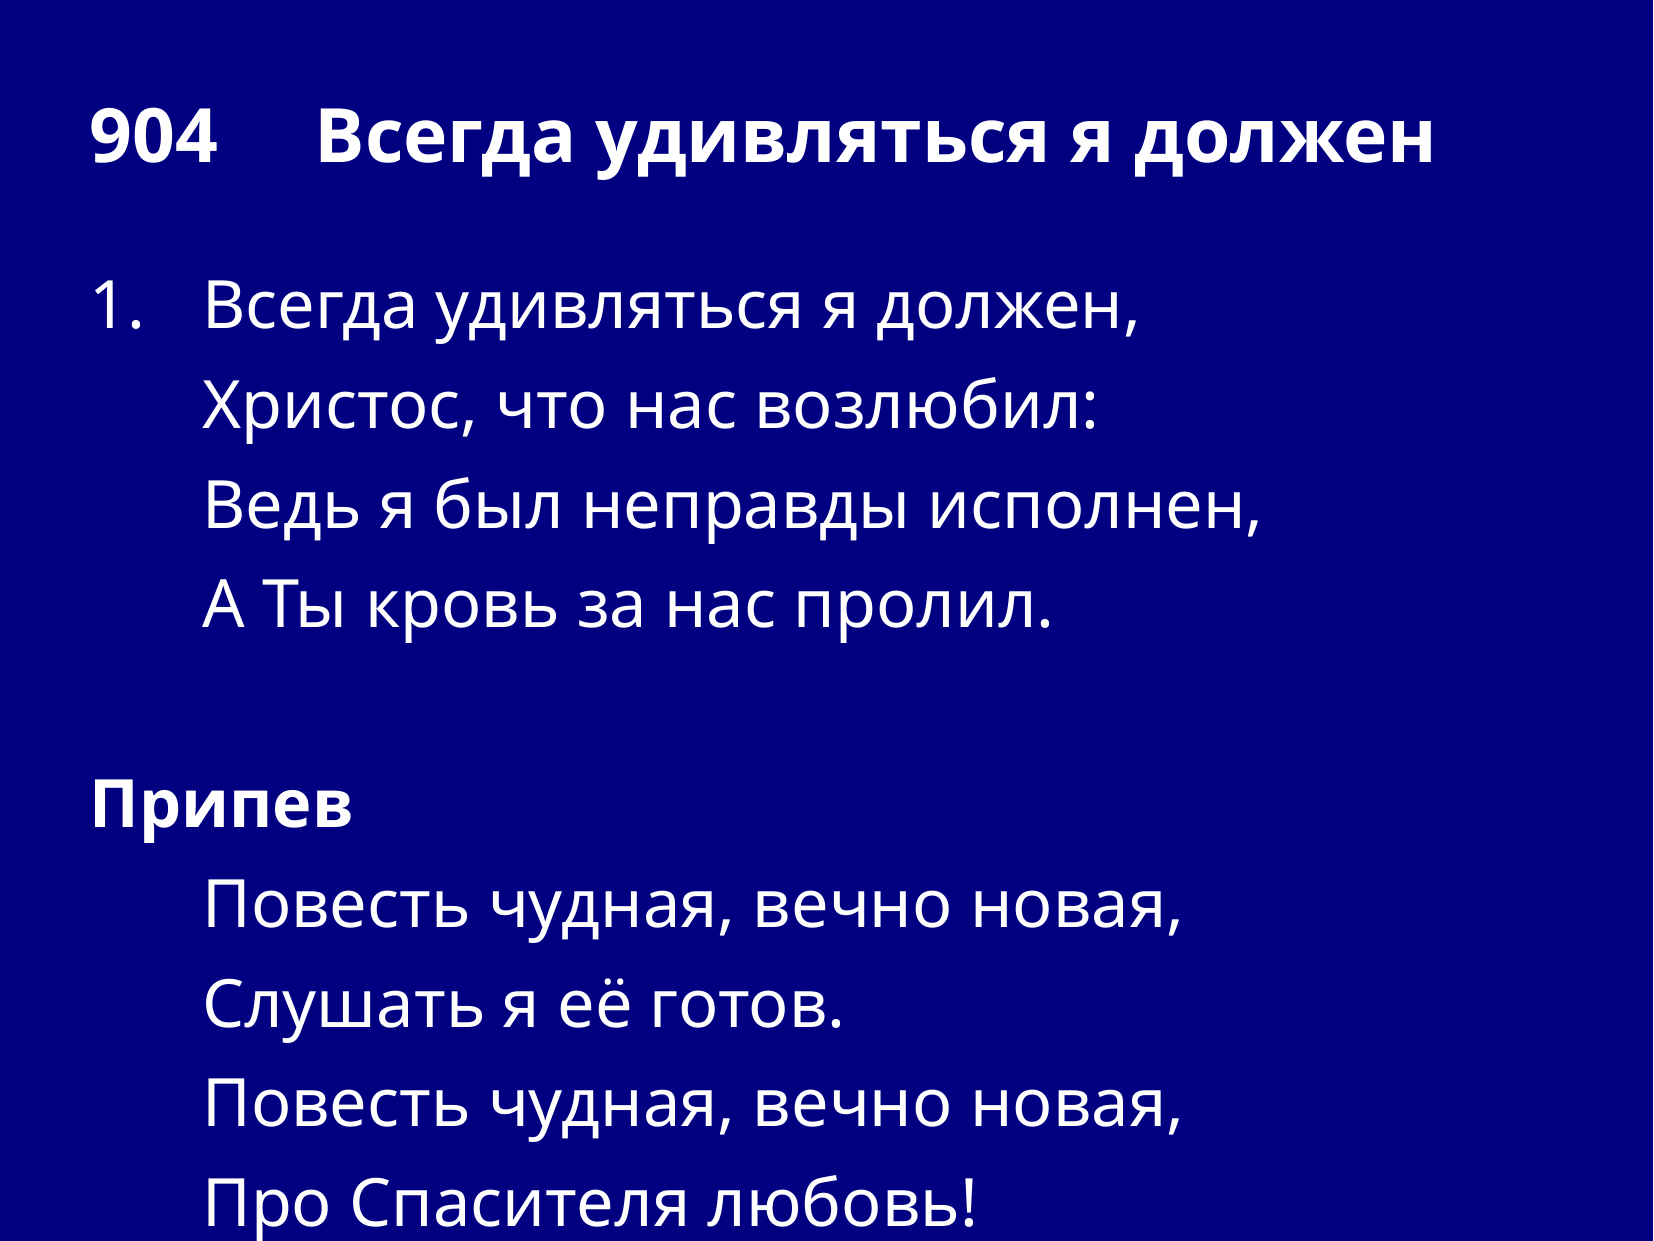

904	Всегда удивляться я должен
1.	Всегда удивляться я должен,
	Христос, что нас возлюбил:
	Ведь я был неправды исполнен,
	А Ты кровь за нас пролил.
Припев
	Повесть чудная, вечно новая,
	Слушать я её готов.
	Повесть чудная, вечно новая,
	Про Спасителя любовь!